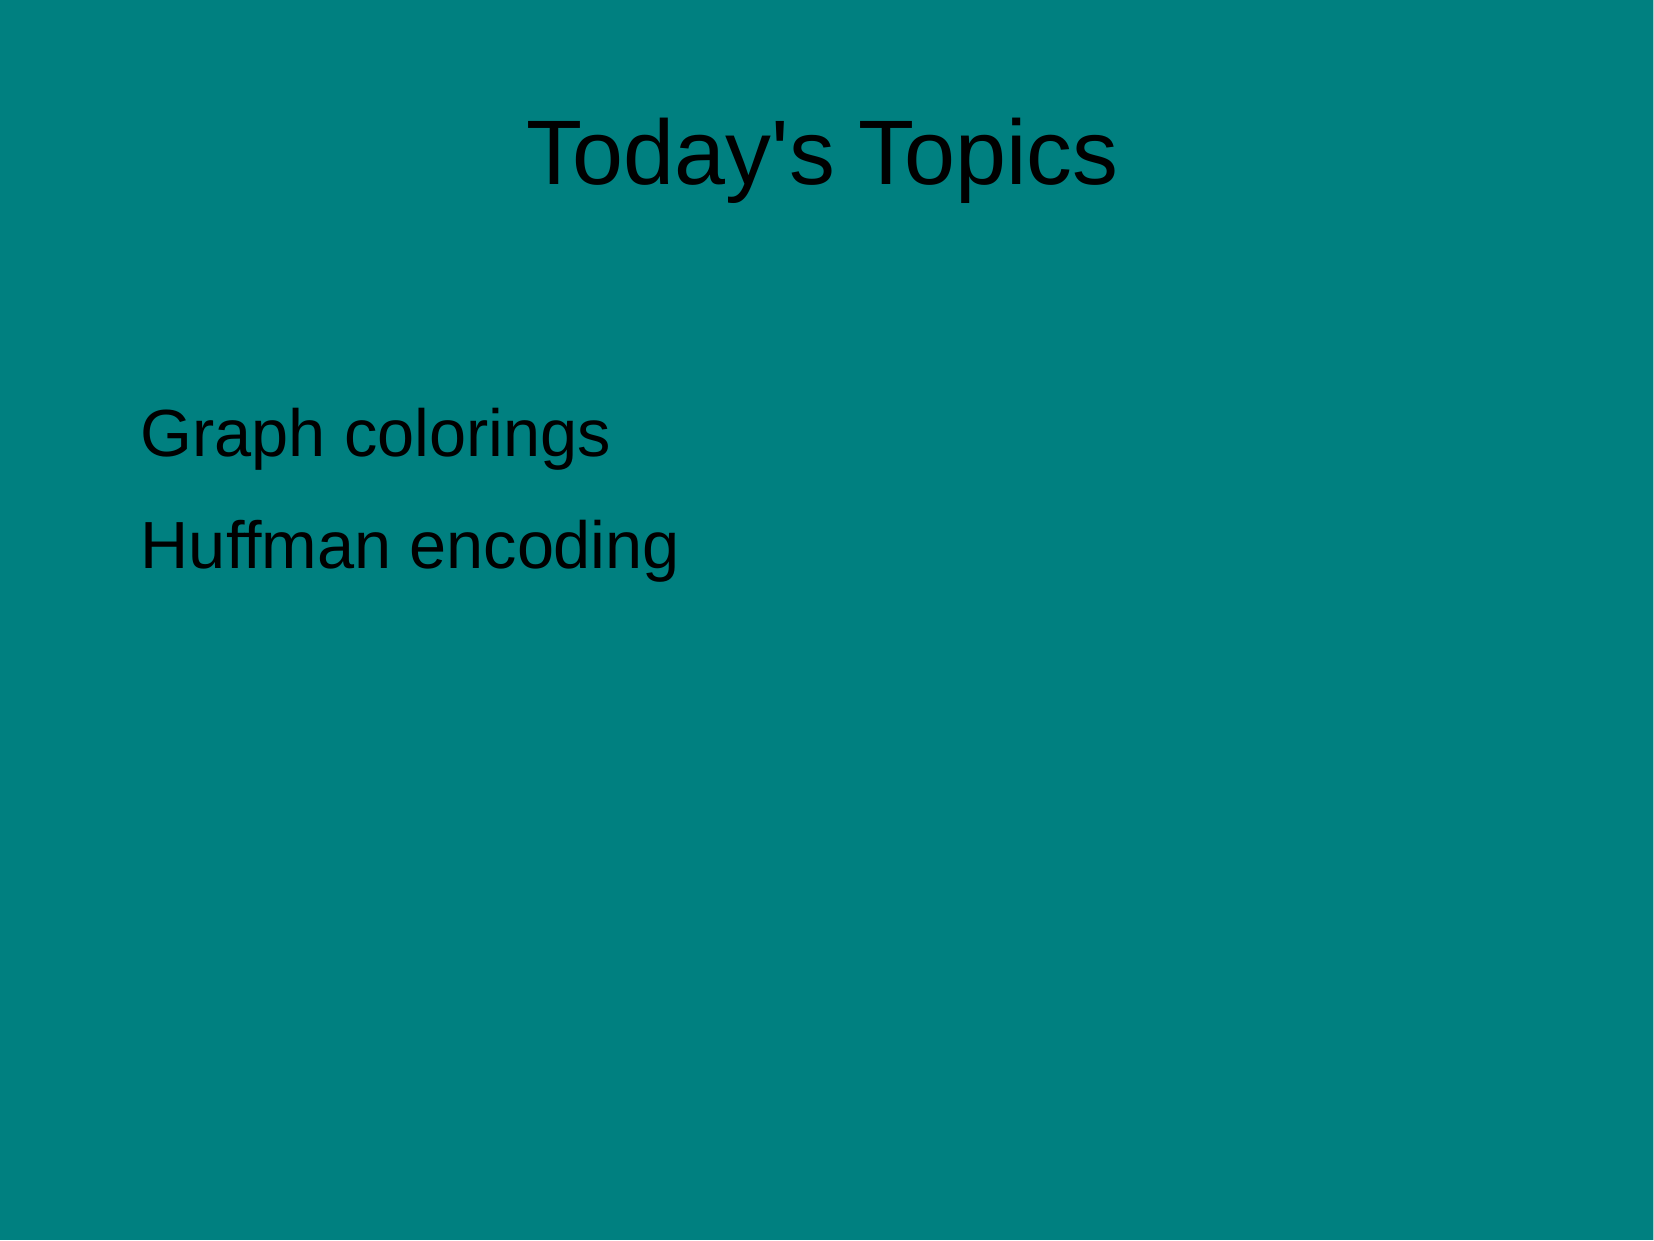

# Today's Topics
 Graph colorings
 Huffman encoding